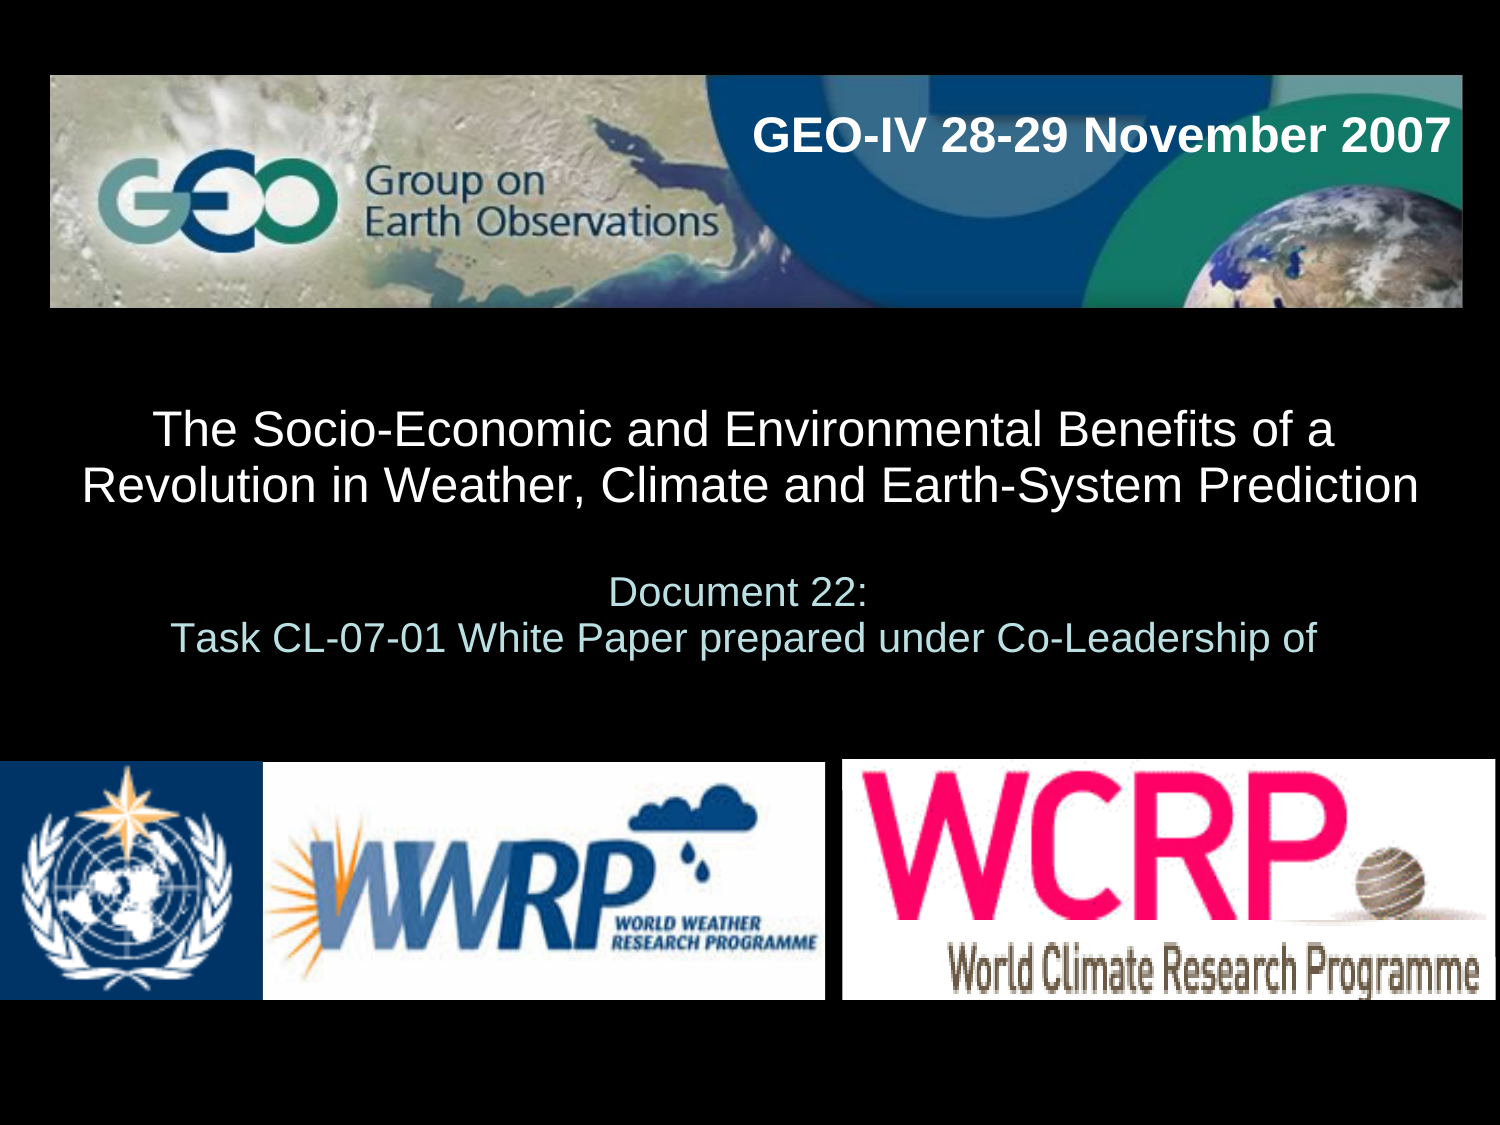

GEO-IV 28-29 November 2007
GEO-IV 28-29 November 2007
The Socio-Economic and Environmental Benefits of a
 Revolution in Weather, Climate and Earth-System Prediction
Document 22:
Task CL-07-01 White Paper prepared under Co-Leadership of
[